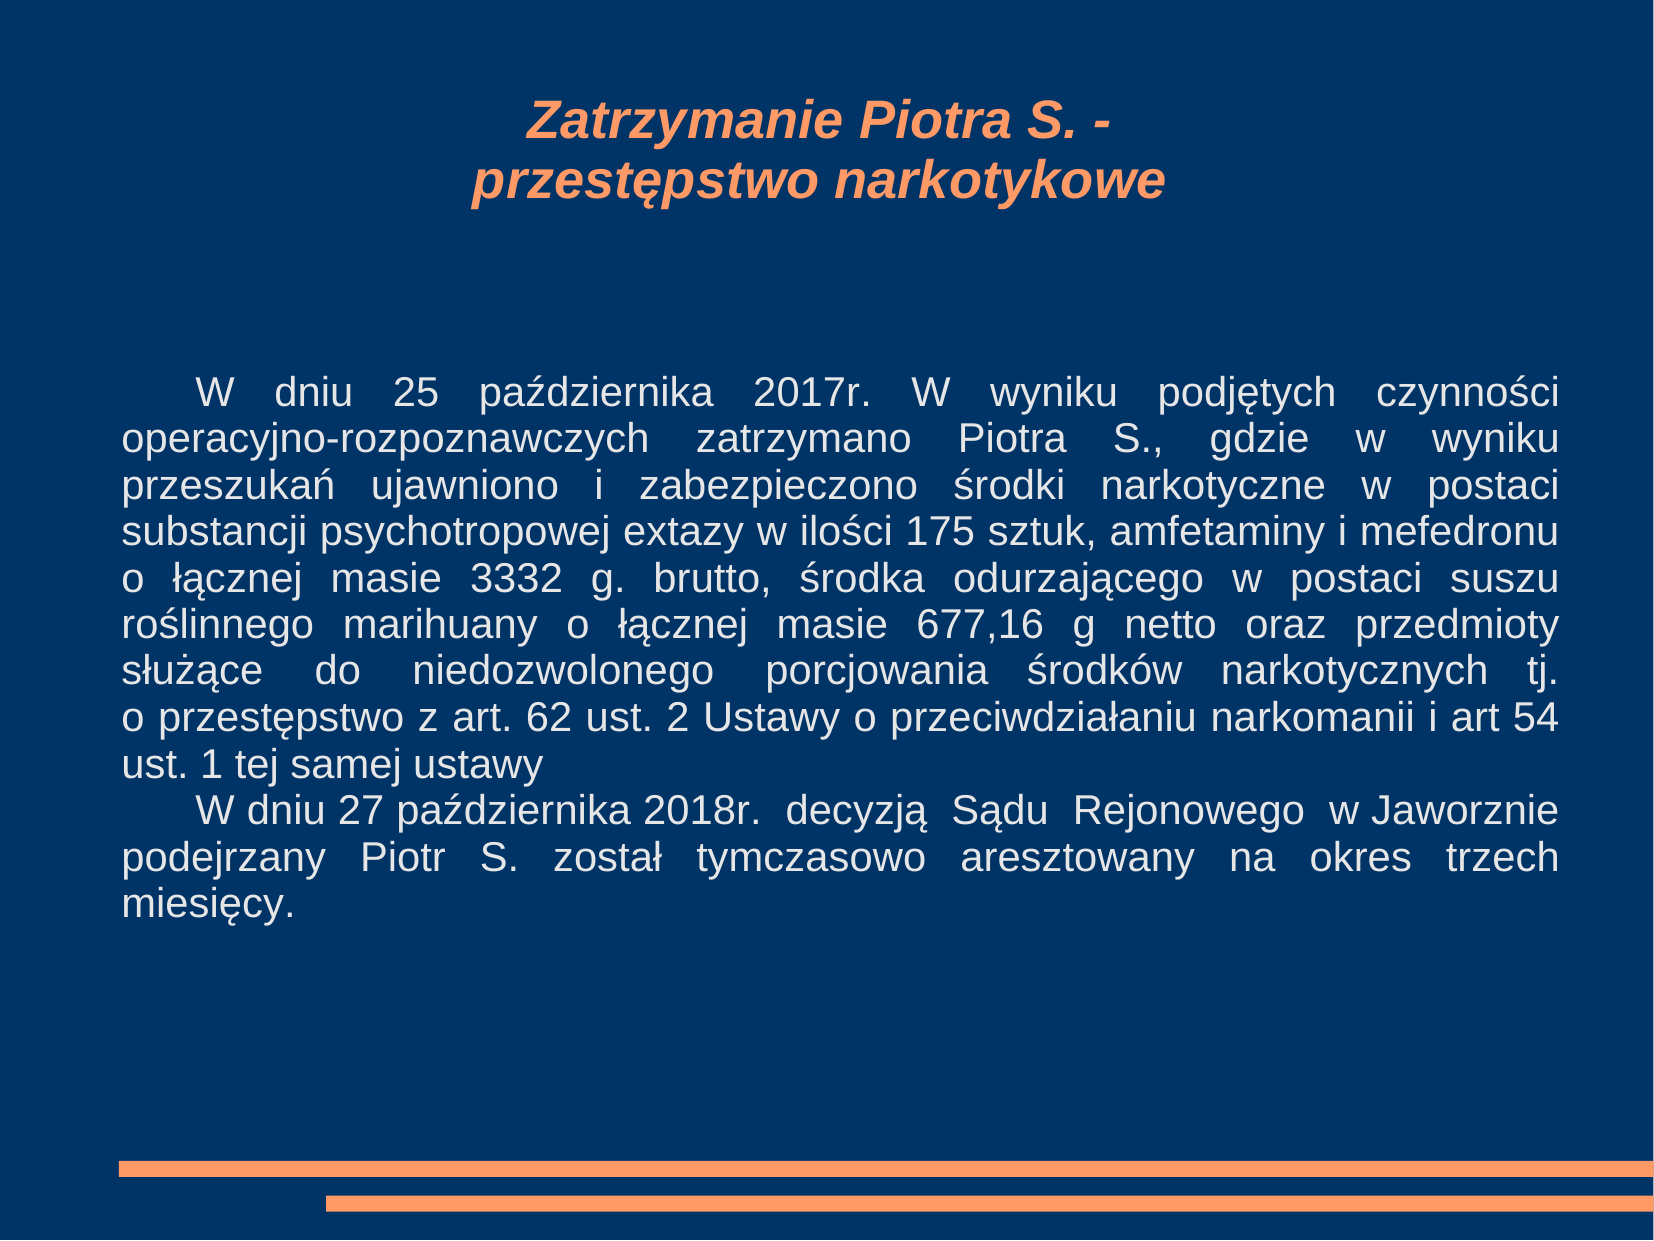

# Zatrzymanie Piotra S. - przestępstwo narkotykowe
W dniu 25 października 2017r. W wyniku podjętych czynności operacyjno-rozpoznawczych zatrzymano Piotra S., gdzie w wyniku przeszukań ujawniono i zabezpieczono środki narkotyczne w postaci substancji psychotropowej extazy w ilości 175 sztuk, amfetaminy i mefedronu o łącznej masie 3332 g. brutto, środka odurzającego w postaci suszu roślinnego marihuany o łącznej masie 677,16 g netto oraz przedmioty służące do niedozwolonego porcjowania środków narkotycznych tj. o przestępstwo z art. 62 ust. 2 Ustawy o przeciwdziałaniu narkomanii i art 54 ust. 1 tej samej ustawy
W dniu 27 października 2018r. decyzją Sądu Rejonowego w Jaworznie podejrzany Piotr S. został tymczasowo aresztowany na okres trzech miesięcy.